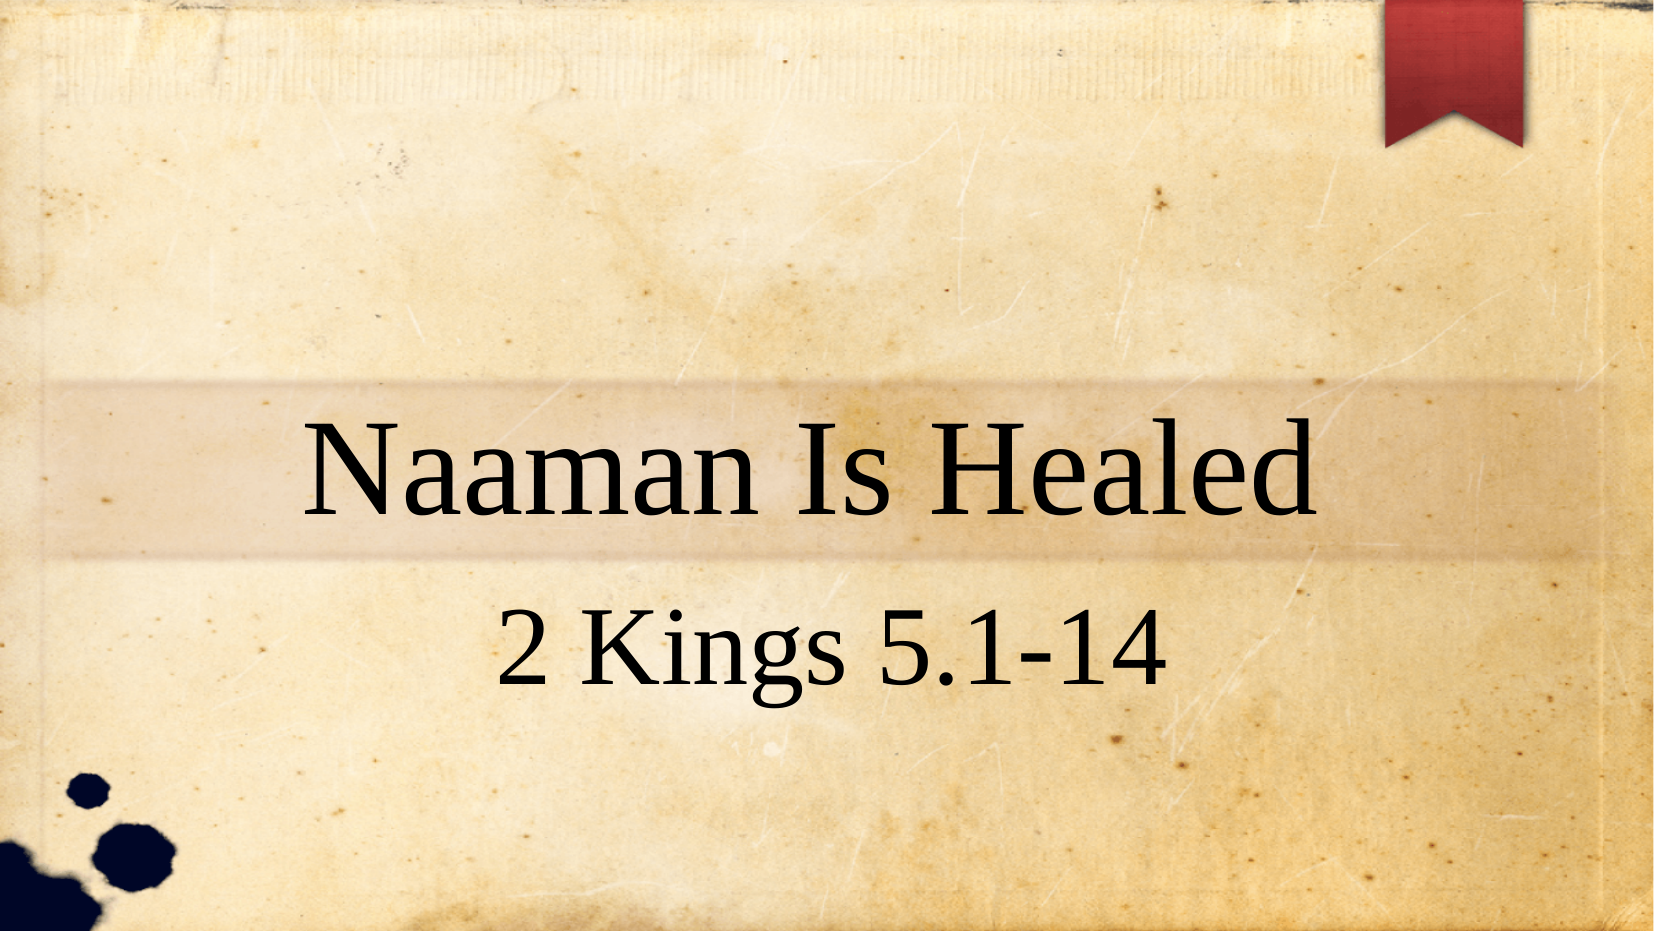

# Naaman Is Healed
2 Kings 5.1-14